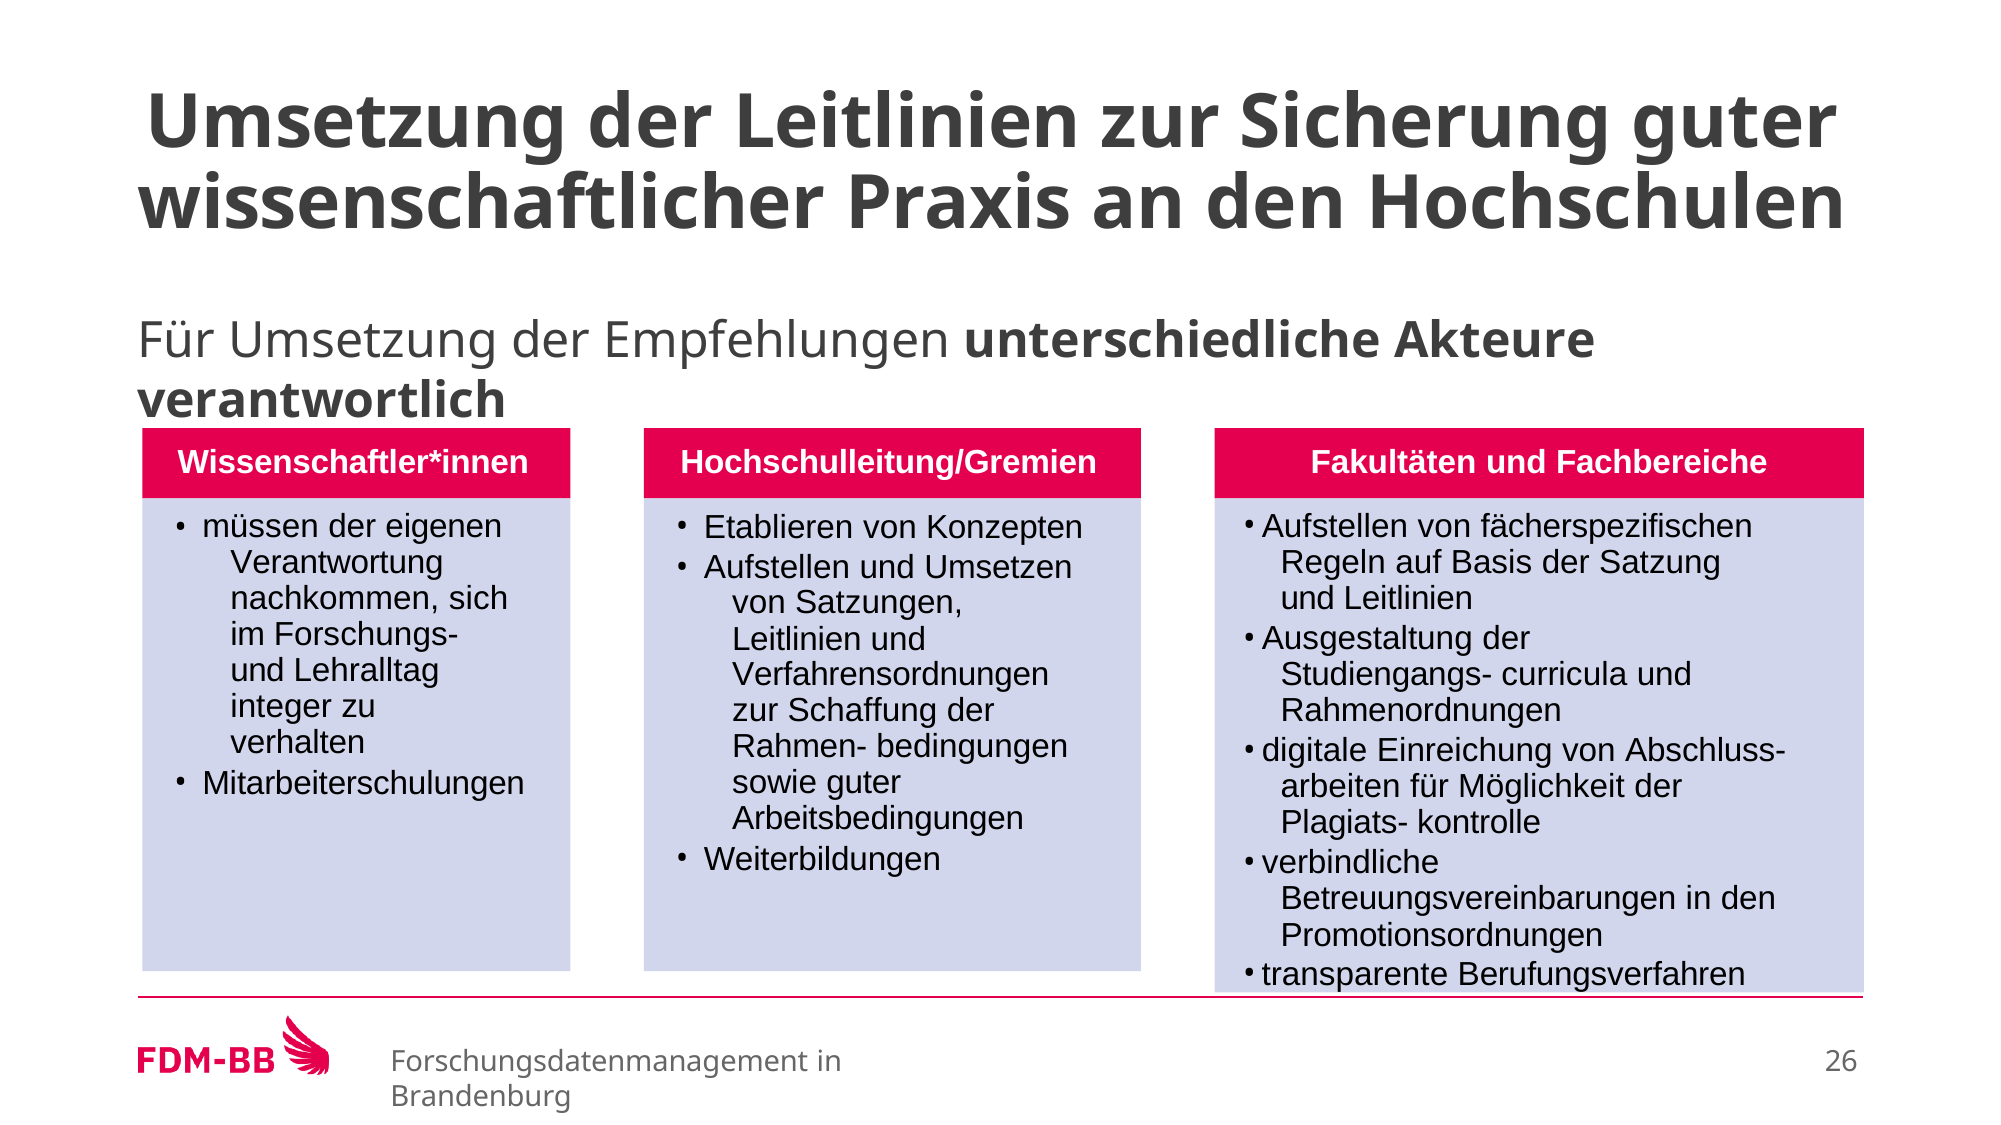

# Umsetzung der Leitlinien zur Sicherung guter wissenschaftlicher Praxis an den Hochschulen
Für Umsetzung der Empfehlungen unterschiedliche Akteure verantwortlich
Wissenschaftler*innen
Hochschulleitung/Gremien
Fakultäten und Fachbereiche
müssen der eigenen Verantwortung nachkommen, sich im Forschungs- und Lehralltag integer zu verhalten
Mitarbeiterschulungen
Etablieren von Konzepten
Aufstellen und Umsetzen von Satzungen, Leitlinien und Verfahrensordnungen zur Schaffung der Rahmen- bedingungen sowie guter Arbeitsbedingungen
Weiterbildungen
Aufstellen von fächerspezifischen Regeln auf Basis der Satzung und Leitlinien
Ausgestaltung der Studiengangs- curricula und Rahmenordnungen
digitale Einreichung von Abschluss- arbeiten für Möglichkeit der Plagiats- kontrolle
verbindliche Betreuungsvereinbarungen in den Promotionsordnungen
transparente Berufungsverfahren
Forschungsdatenmanagement in Brandenburg
26